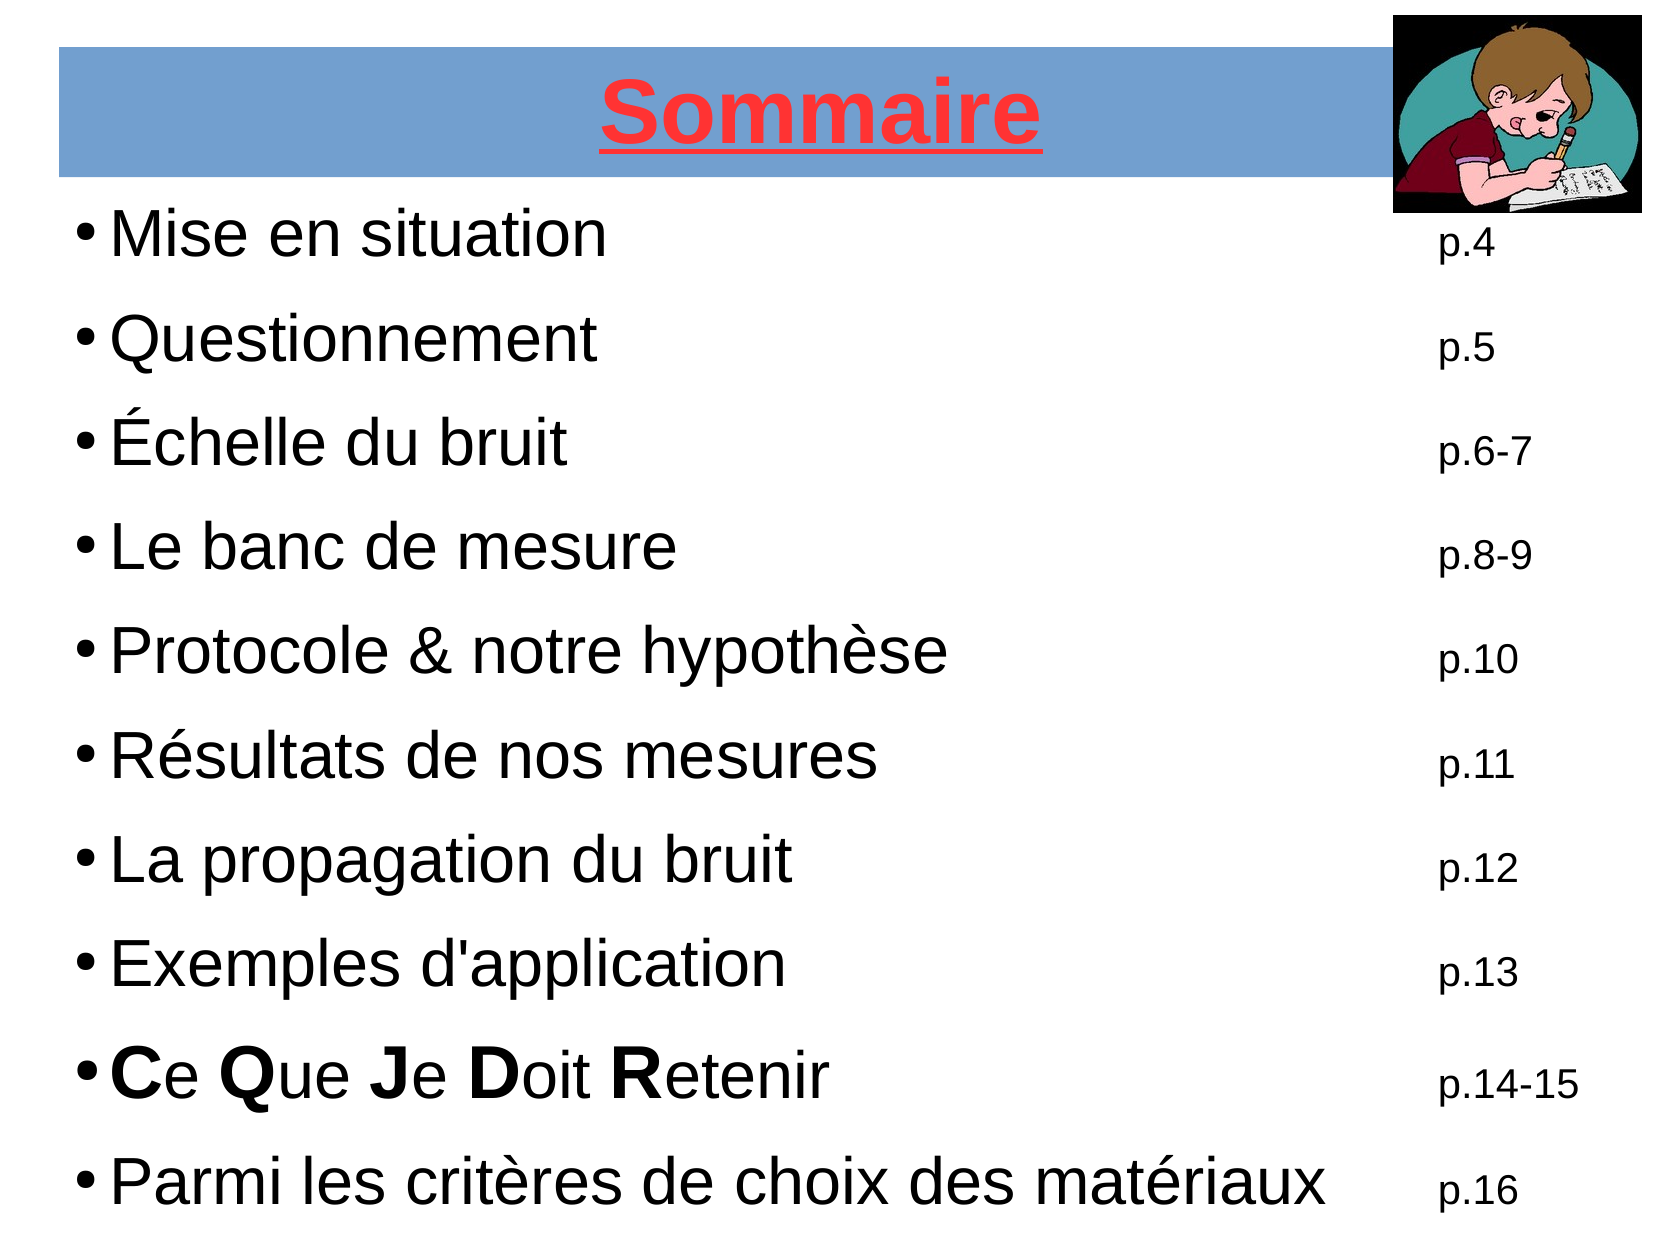

# Sommaire
Mise en situation												p.4
Questionnement												p.5
Échelle du bruit												p.6-7
Le banc de mesure											p.8-9
Protocole & notre hypothèse							p.10
Résultats de nos mesures								p.11
La propagation du bruit									p.12
Exemples d'application									p.13
Ce Que Je Doit Retenir									p.14-15
Parmi les critères de choix des matériaux		p.16